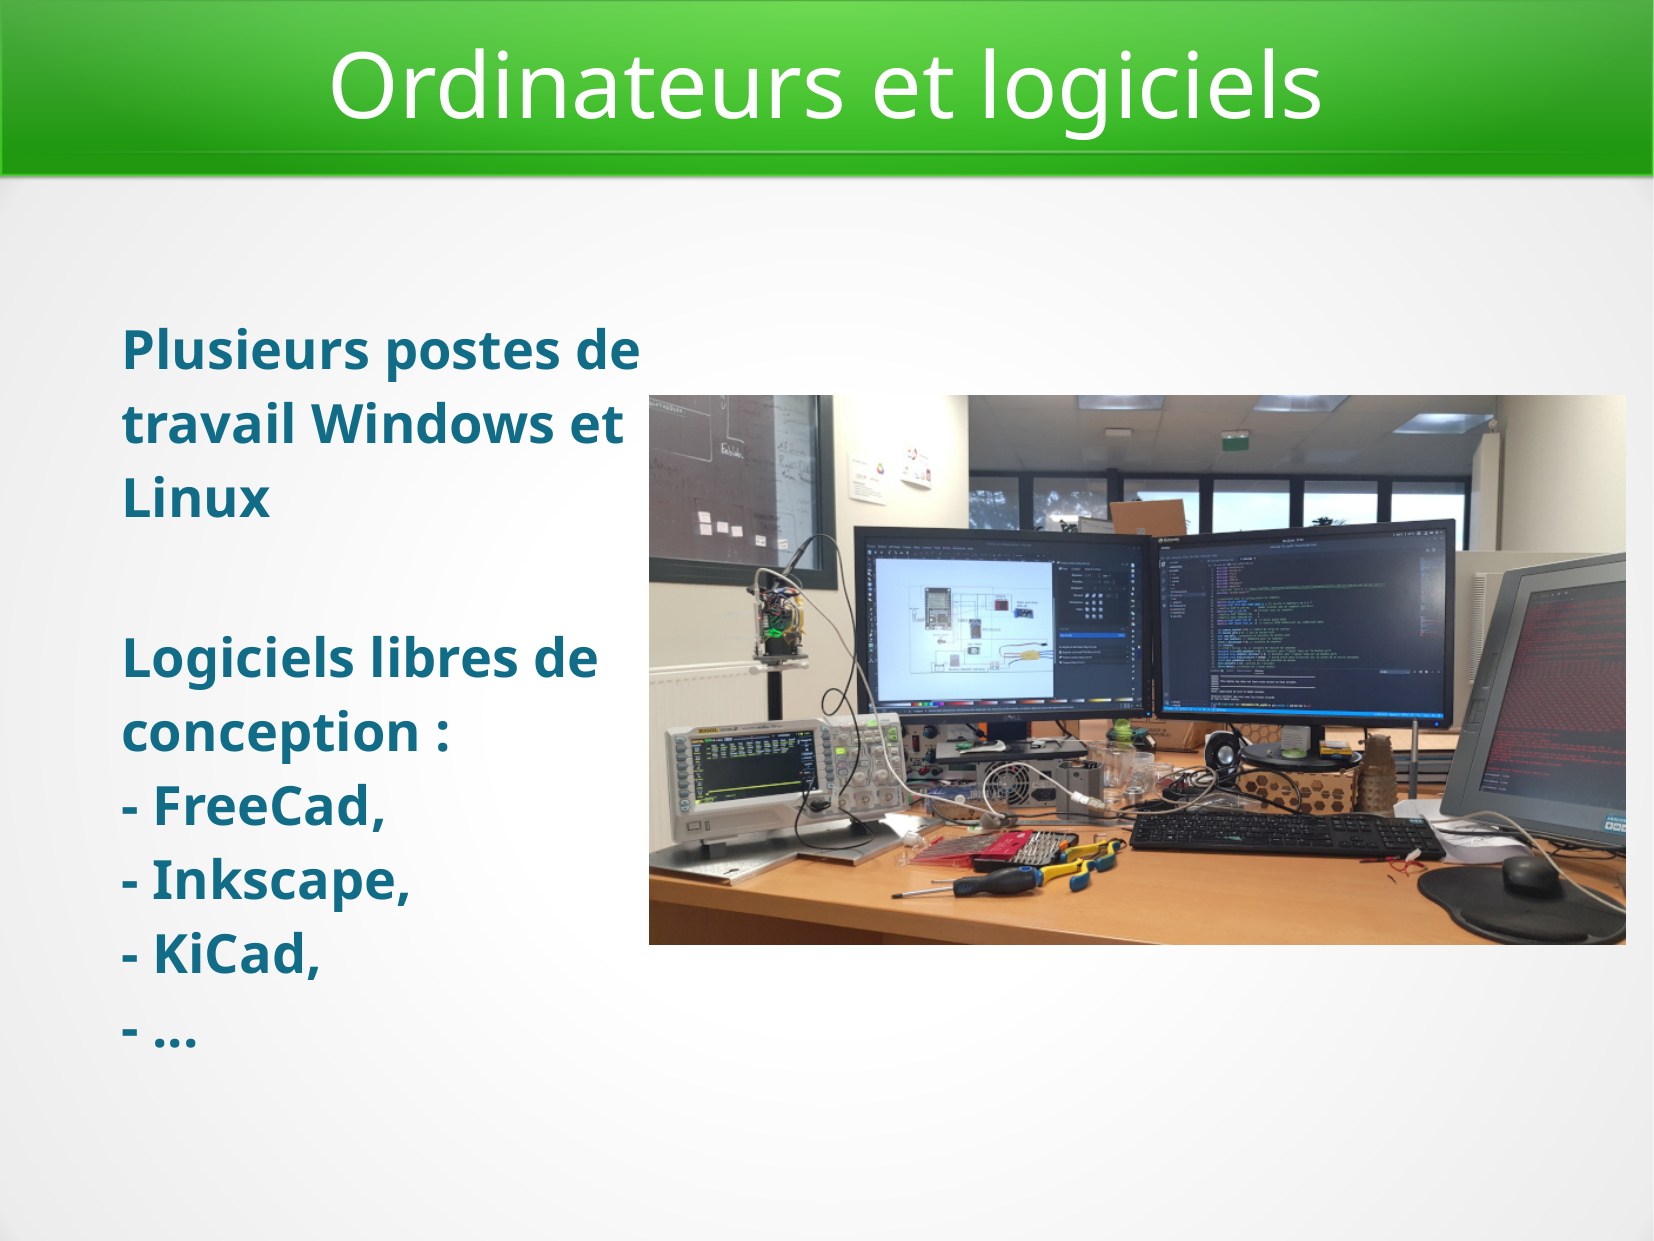

# Ordinateurs et logiciels
Plusieurs postes de travail Windows et Linux
Logiciels libres de conception :
- FreeCad,
- Inkscape,
- KiCad,
- ...